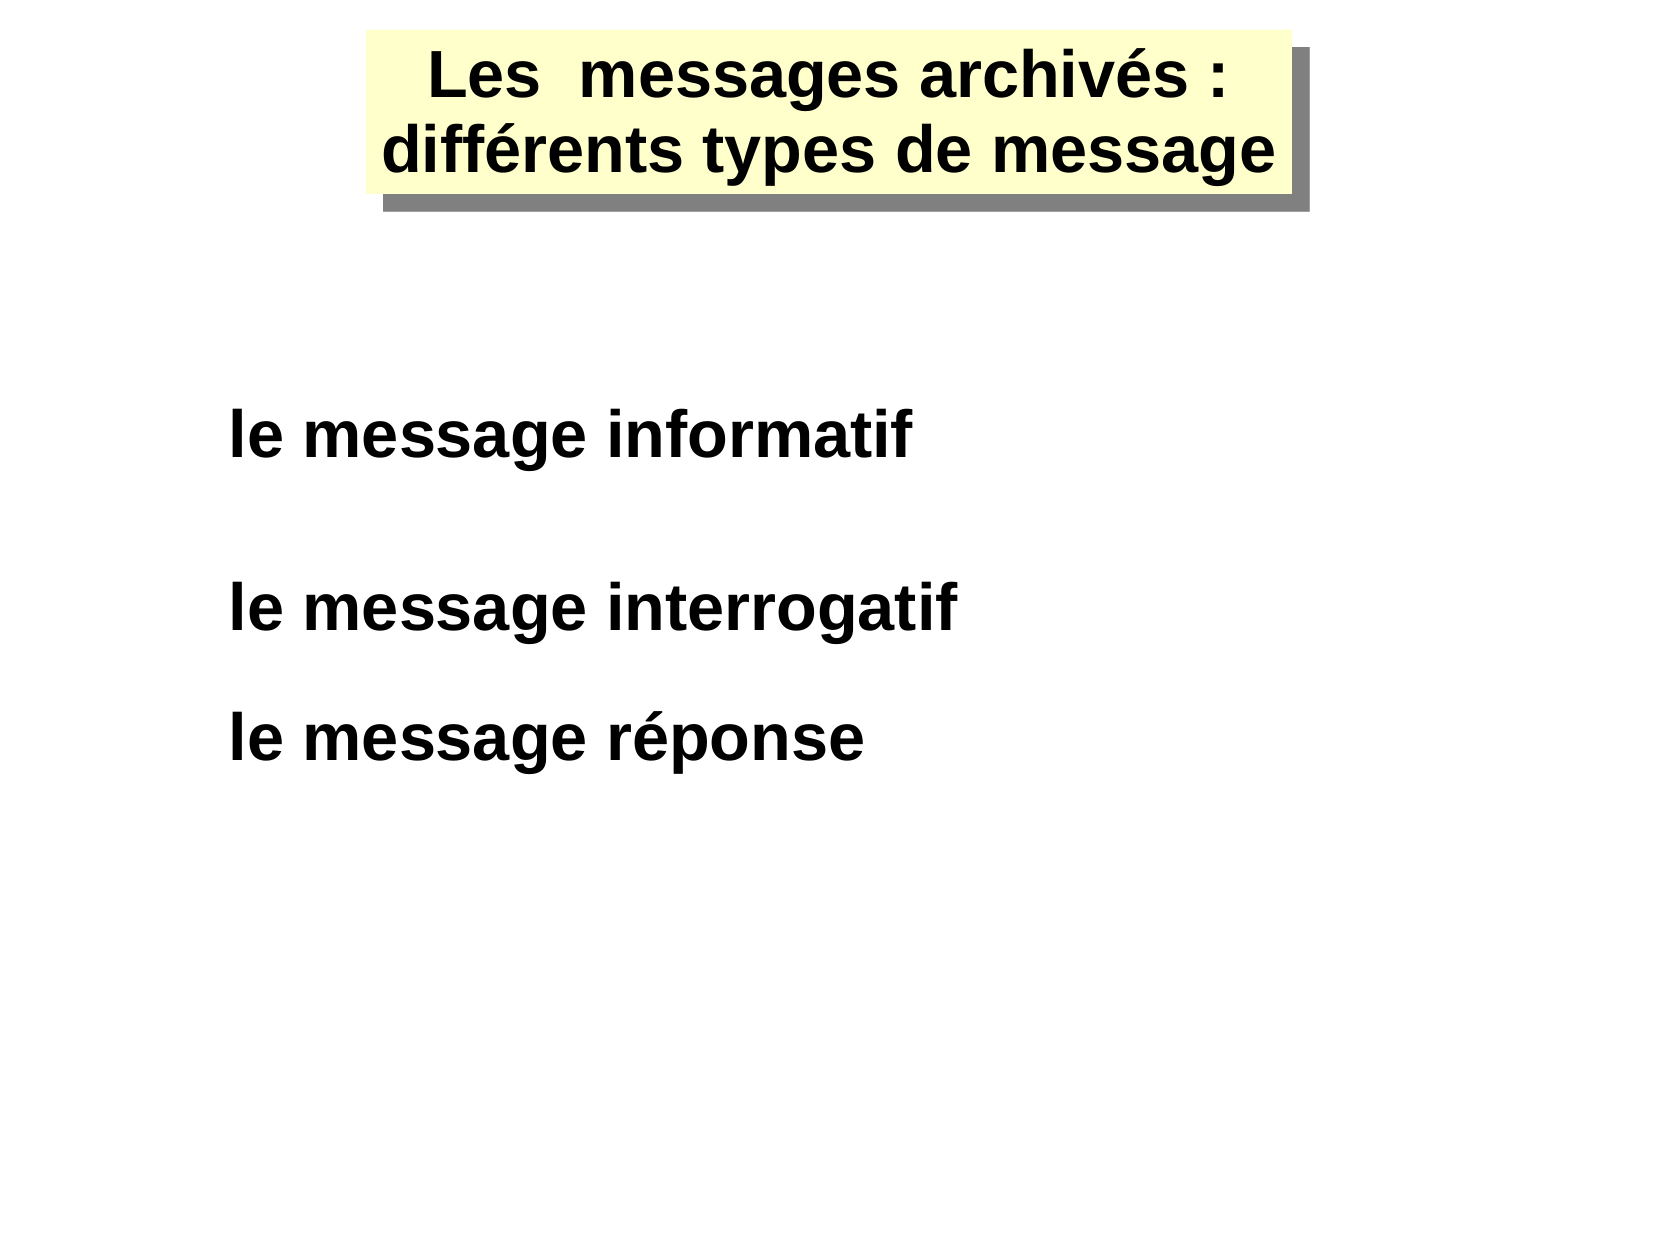

Les messages archivés :
différents types de message
 le message informatif
 le message interrogatif
 le message réponse